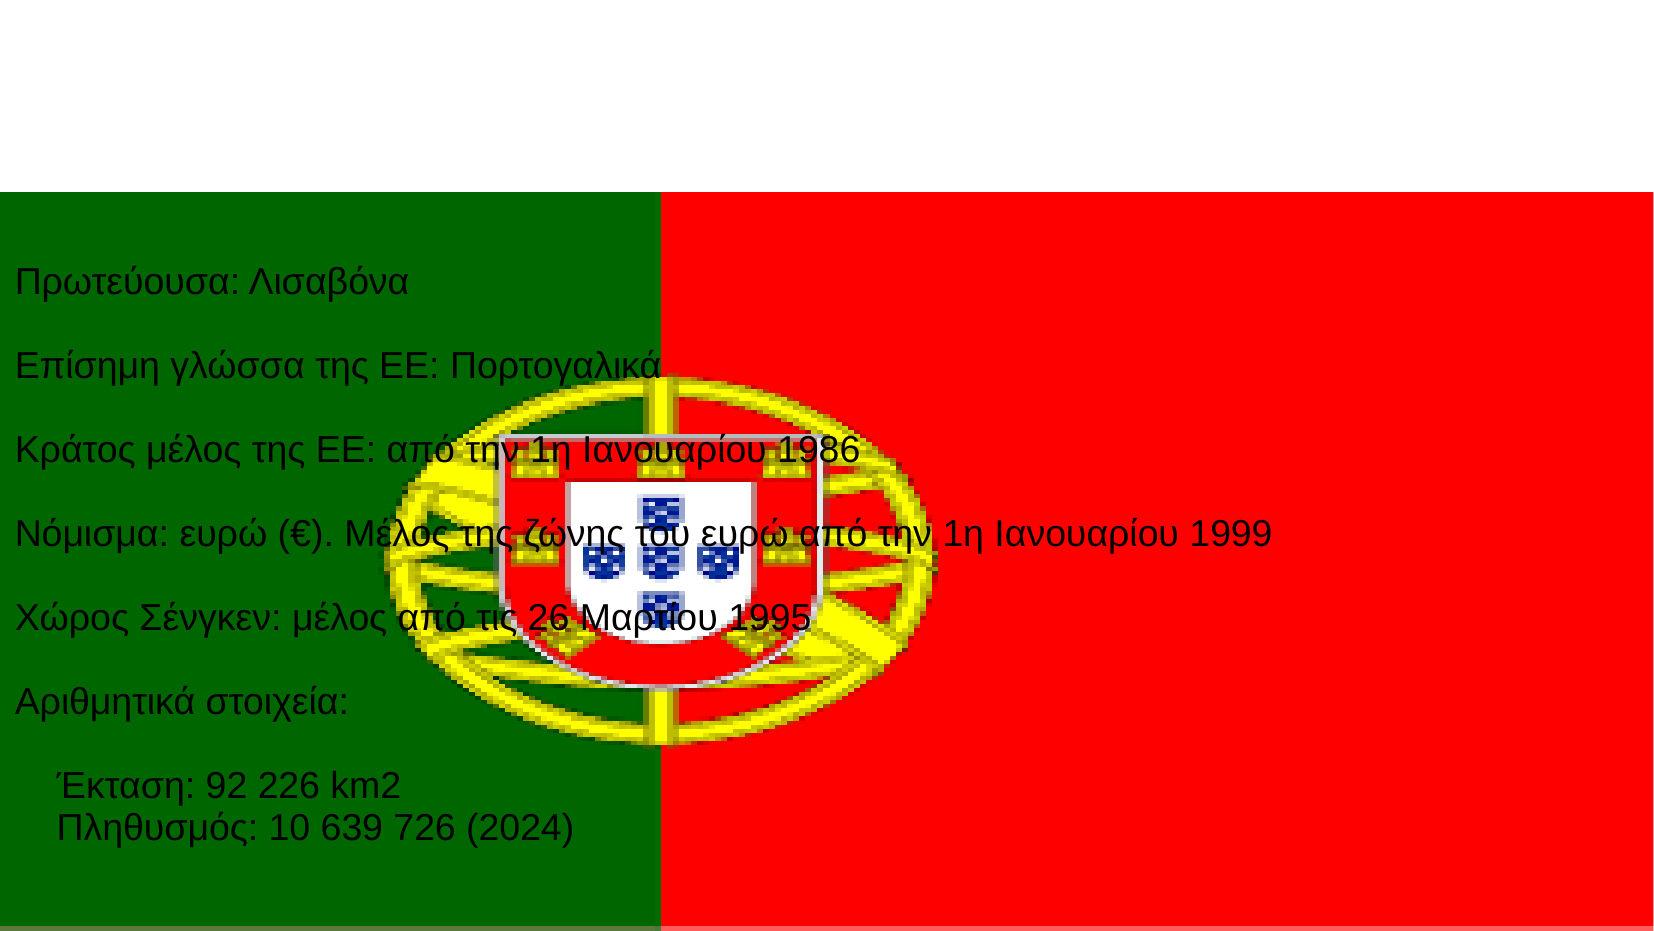

#
Πρωτεύουσα: Λισαβόνα
Επίσημη γλώσσα της ΕΕ: Πορτογαλικά
Κράτος μέλος της ΕΕ: από την 1η Ιανουαρίου 1986
Νόμισμα: ευρώ (€). Μέλος της ζώνης του ευρώ από την 1η Ιανουαρίου 1999
Χώρος Σένγκεν: μέλος από τις 26 Μαρτίου 1995
Αριθμητικά στοιχεία:
 Έκταση: 92 226 km2
 Πληθυσμός: 10 639 726 (2024)